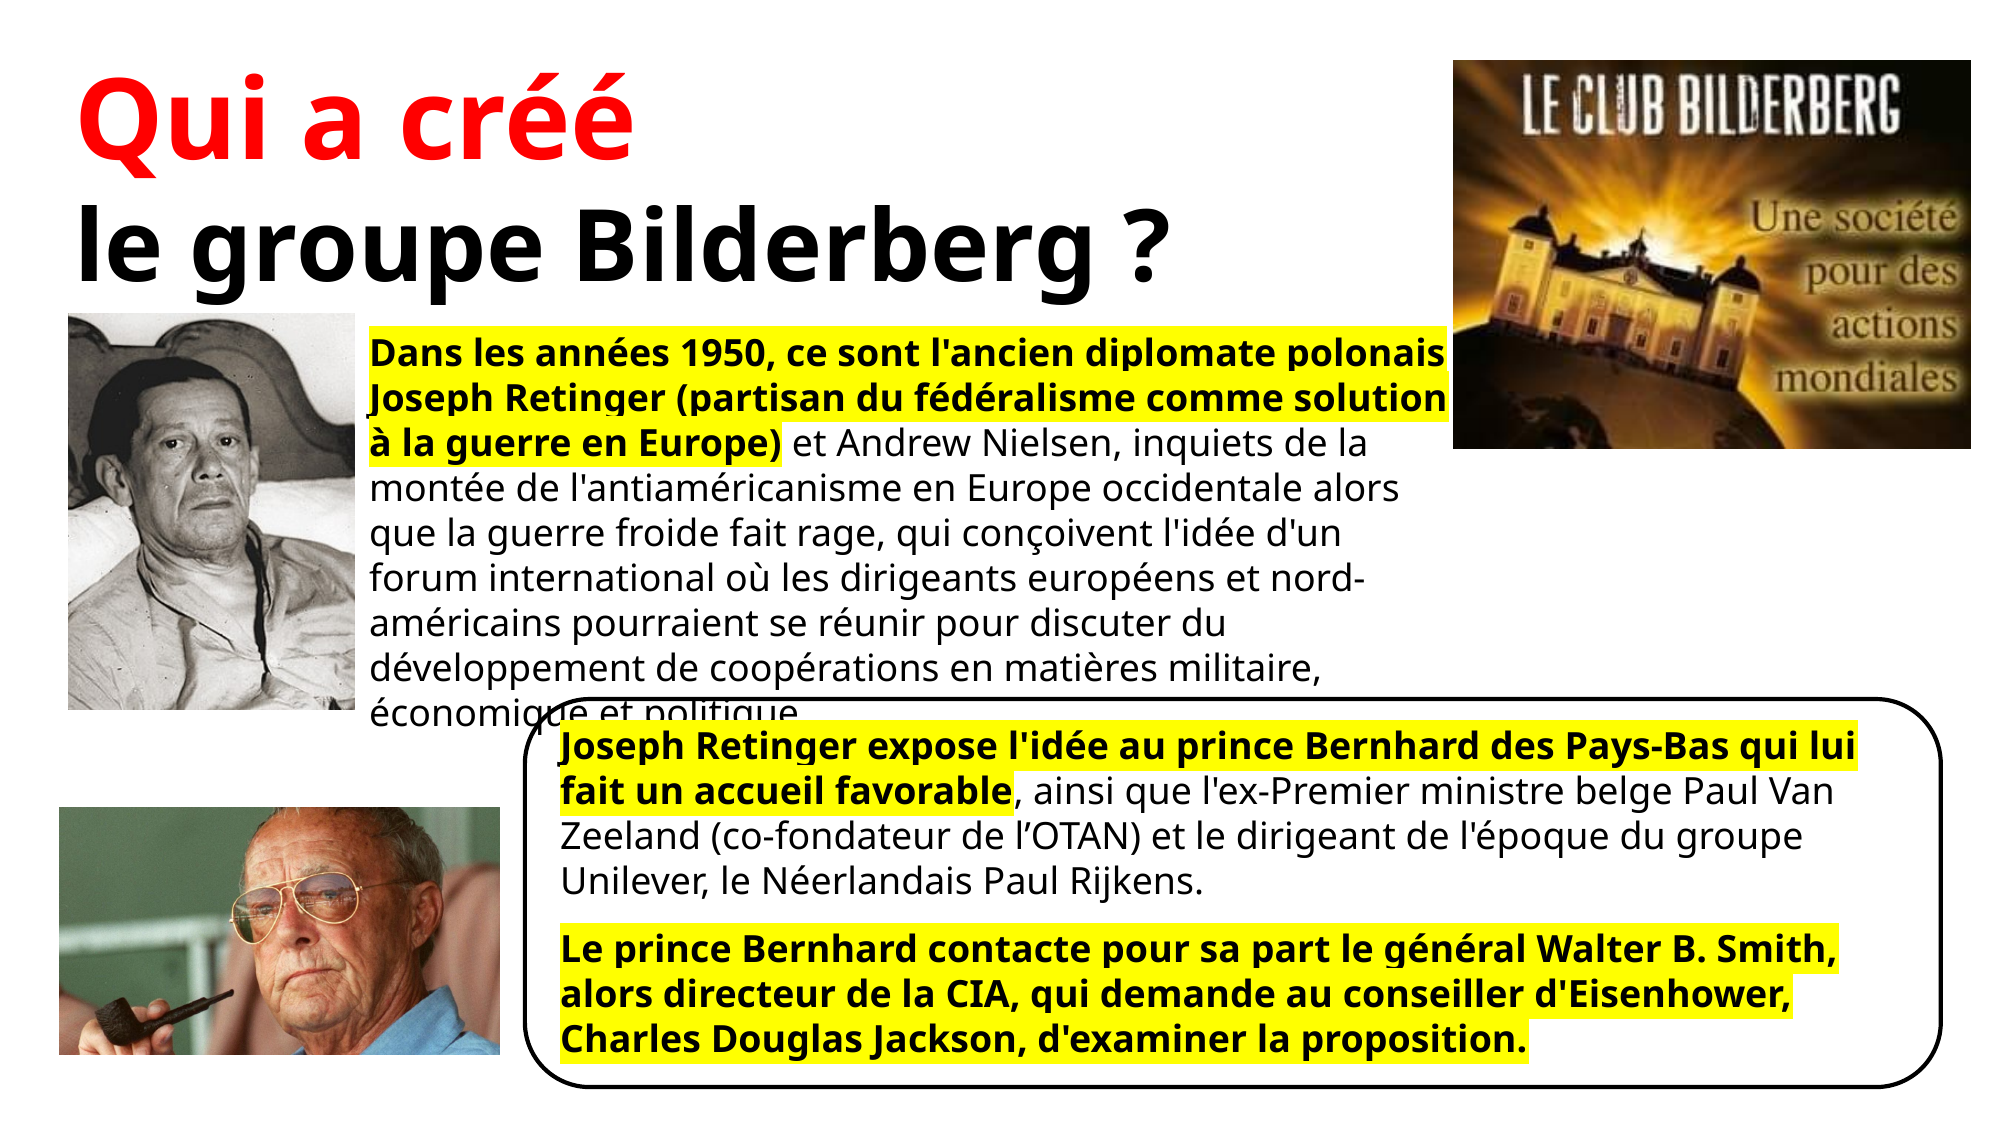

Qui a créé
le groupe Bilderberg ?
Dans les années 1950, ce sont l'ancien diplomate polonais Joseph Retinger (partisan du fédéralisme comme solution à la guerre en Europe) et Andrew Nielsen, inquiets de la montée de l'antiaméricanisme en Europe occidentale alors que la guerre froide fait rage, qui conçoivent l'idée d'un forum international où les dirigeants européens et nord-américains pourraient se réunir pour discuter du développement de coopérations en matières militaire, économique et politique.
Joseph Retinger expose l'idée au prince Bernhard des Pays-Bas qui lui fait un accueil favorable, ainsi que l'ex-Premier ministre belge Paul Van Zeeland (co-fondateur de l’OTAN) et le dirigeant de l'époque du groupe Unilever, le Néerlandais Paul Rijkens.
Le prince Bernhard contacte pour sa part le général Walter B. Smith, alors directeur de la CIA, qui demande au conseiller d'Eisenhower, Charles Douglas Jackson, d'examiner la proposition.